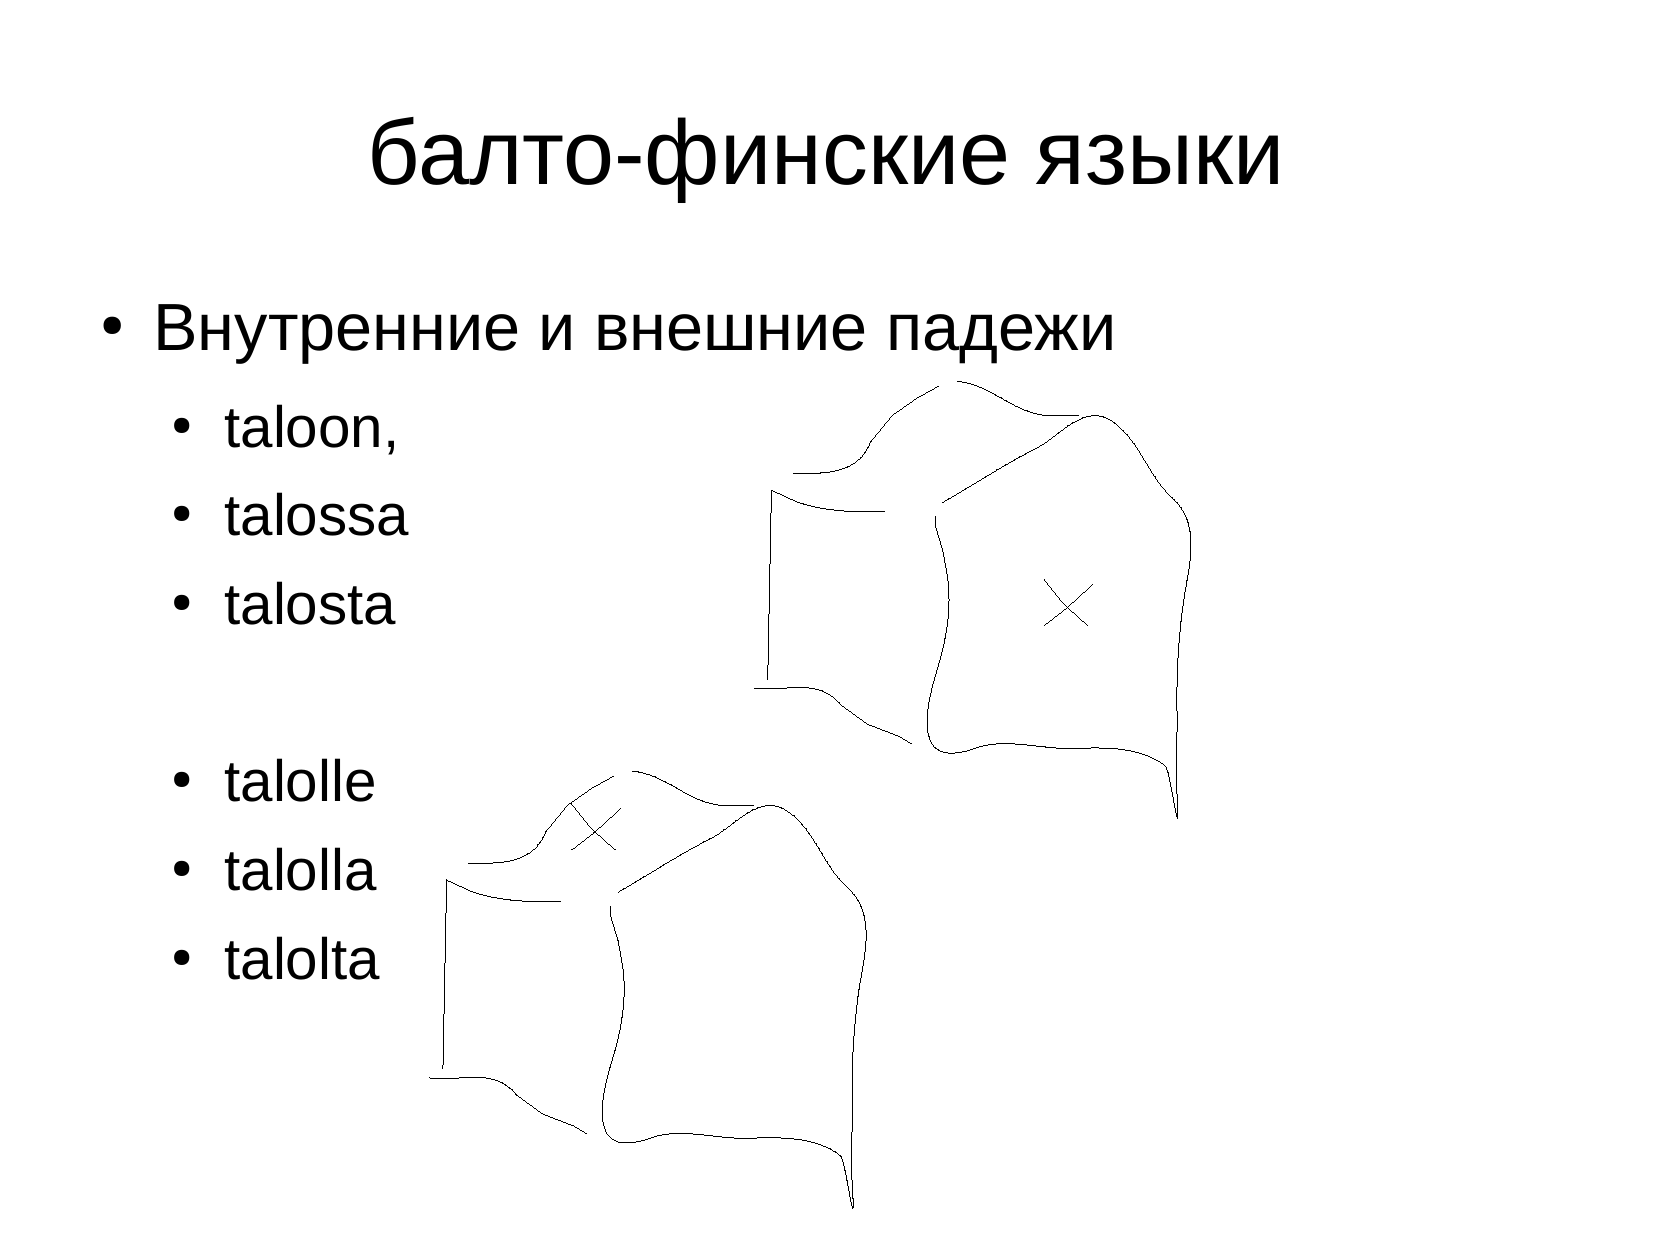

# балто-финские языки
Внутренние и внешние падежи
taloon,
talossa
talosta
talolle
talolla
talolta